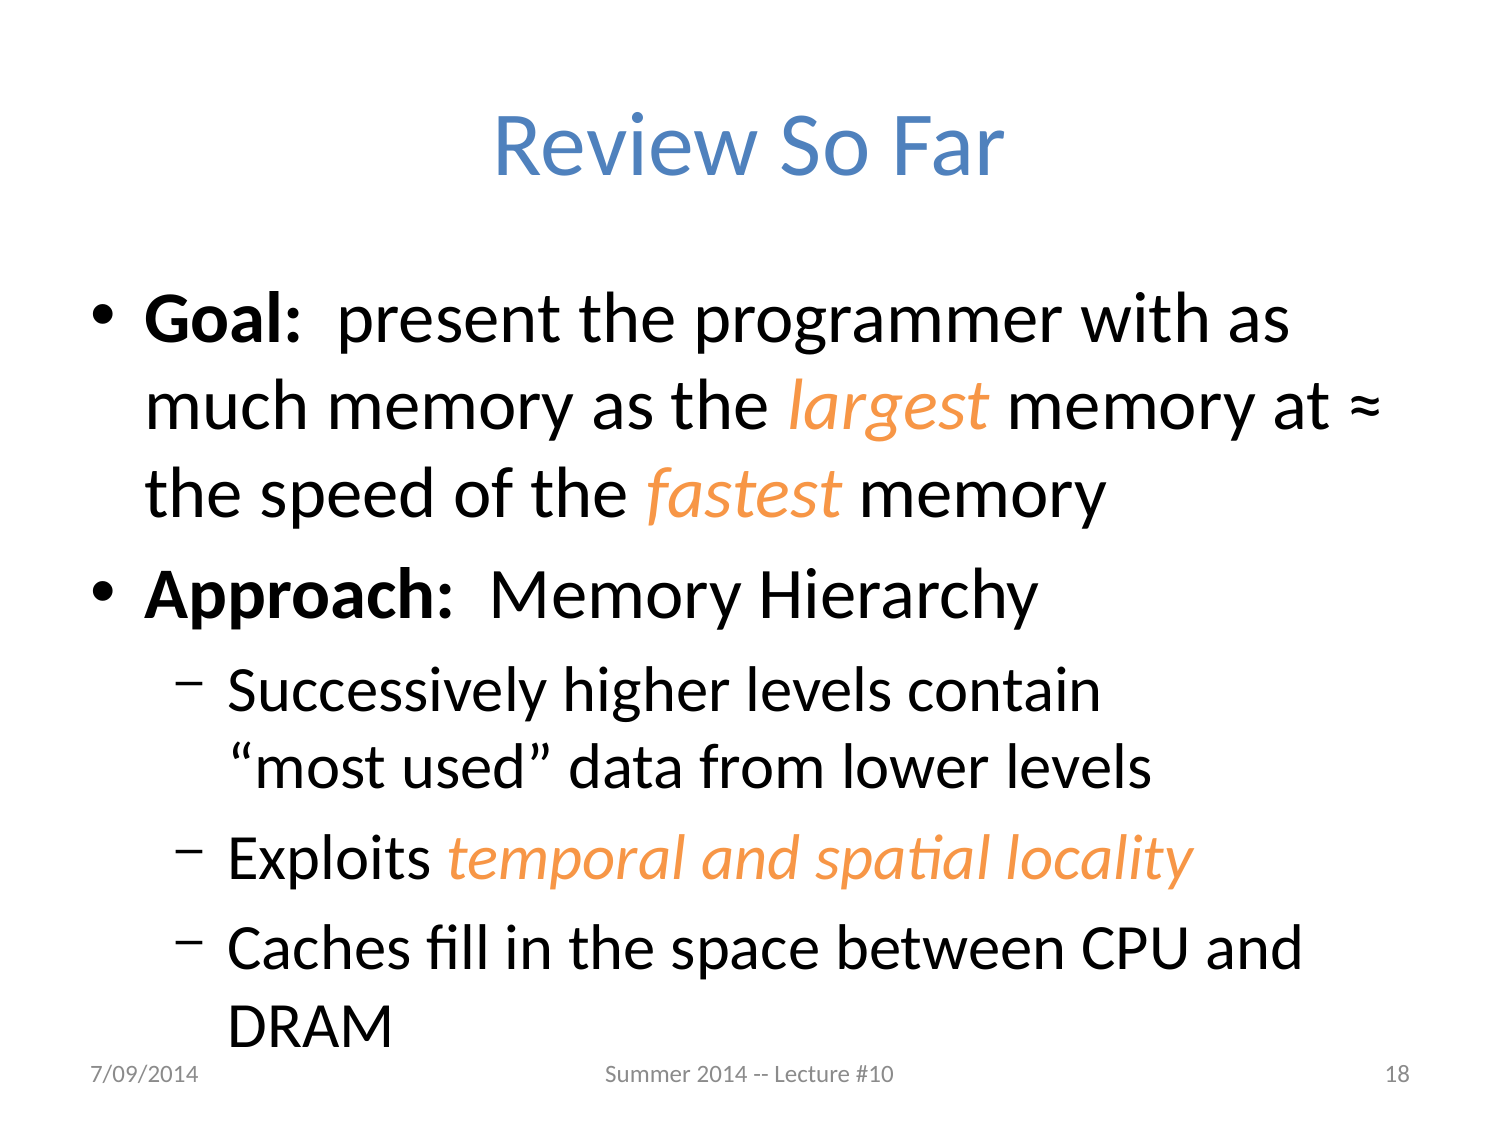

# Review So Far
Goal: present the programmer with as much memory as the largest memory at ≈ the speed of the fastest memory
Approach: Memory Hierarchy
Successively higher levels contain
“most used” data from lower levels
Exploits temporal and spatial locality
Caches fill in the space between CPU and DRAM
7/09/2014
Summer 2014 -- Lecture #10